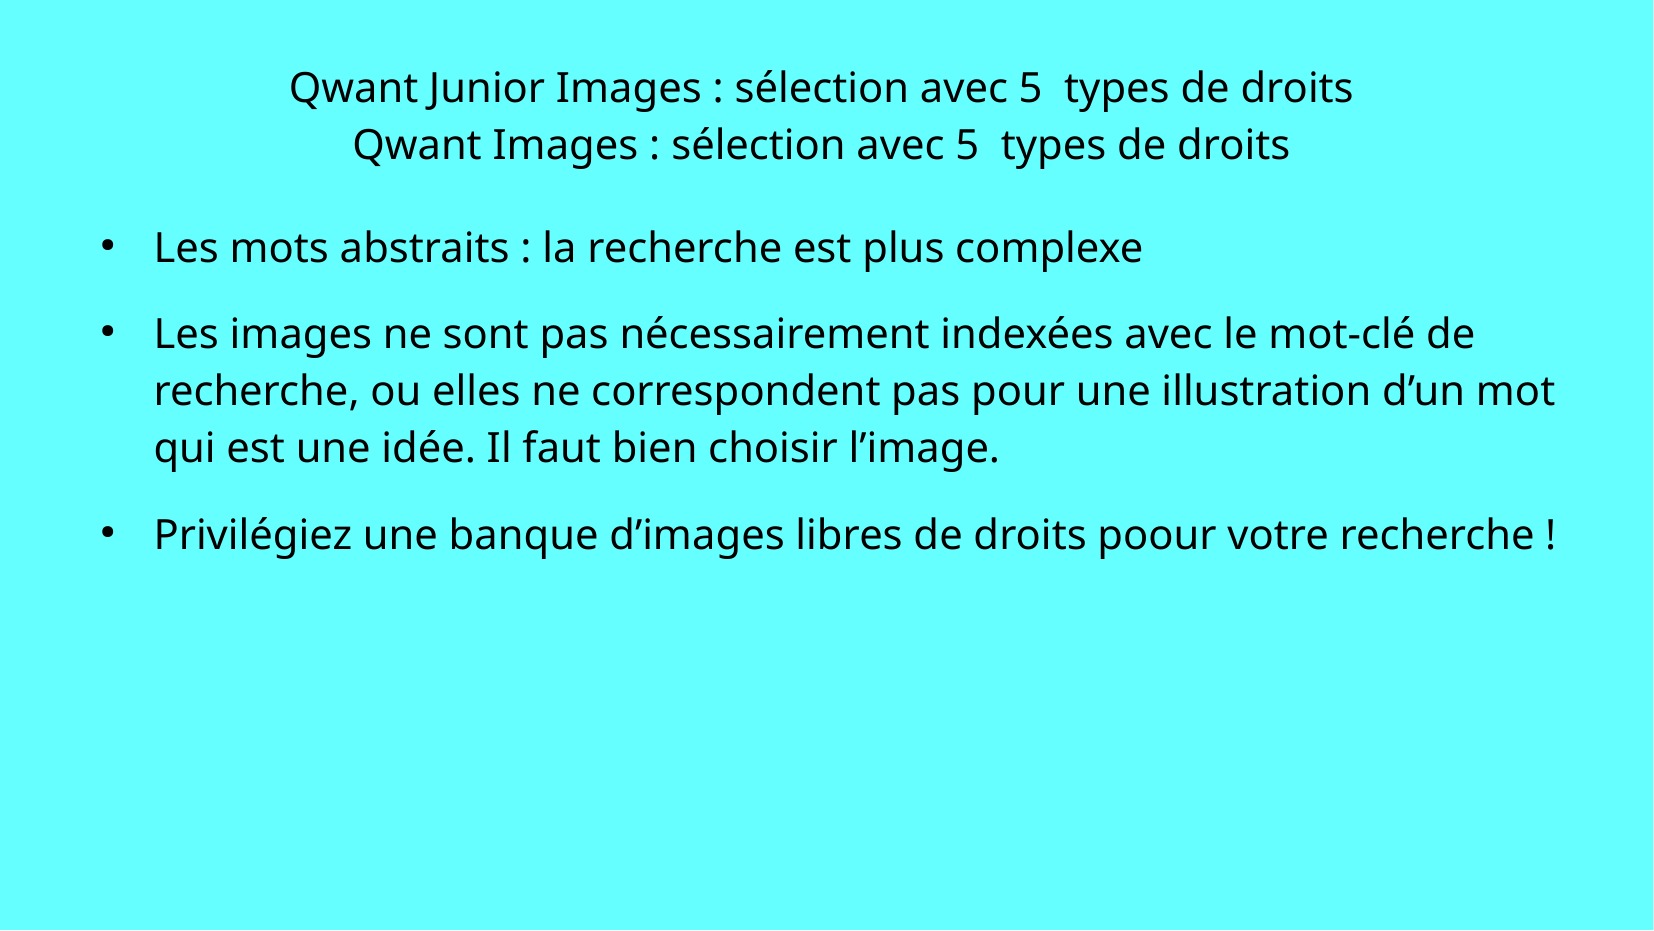

# Qwant Junior Images : sélection avec 5 types de droits Qwant Images : sélection avec 5 types de droits
Les mots abstraits : la recherche est plus complexe
Les images ne sont pas nécessairement indexées avec le mot-clé de recherche, ou elles ne correspondent pas pour une illustration d’un mot qui est une idée. Il faut bien choisir l’image.
Privilégiez une banque d’images libres de droits poour votre recherche !